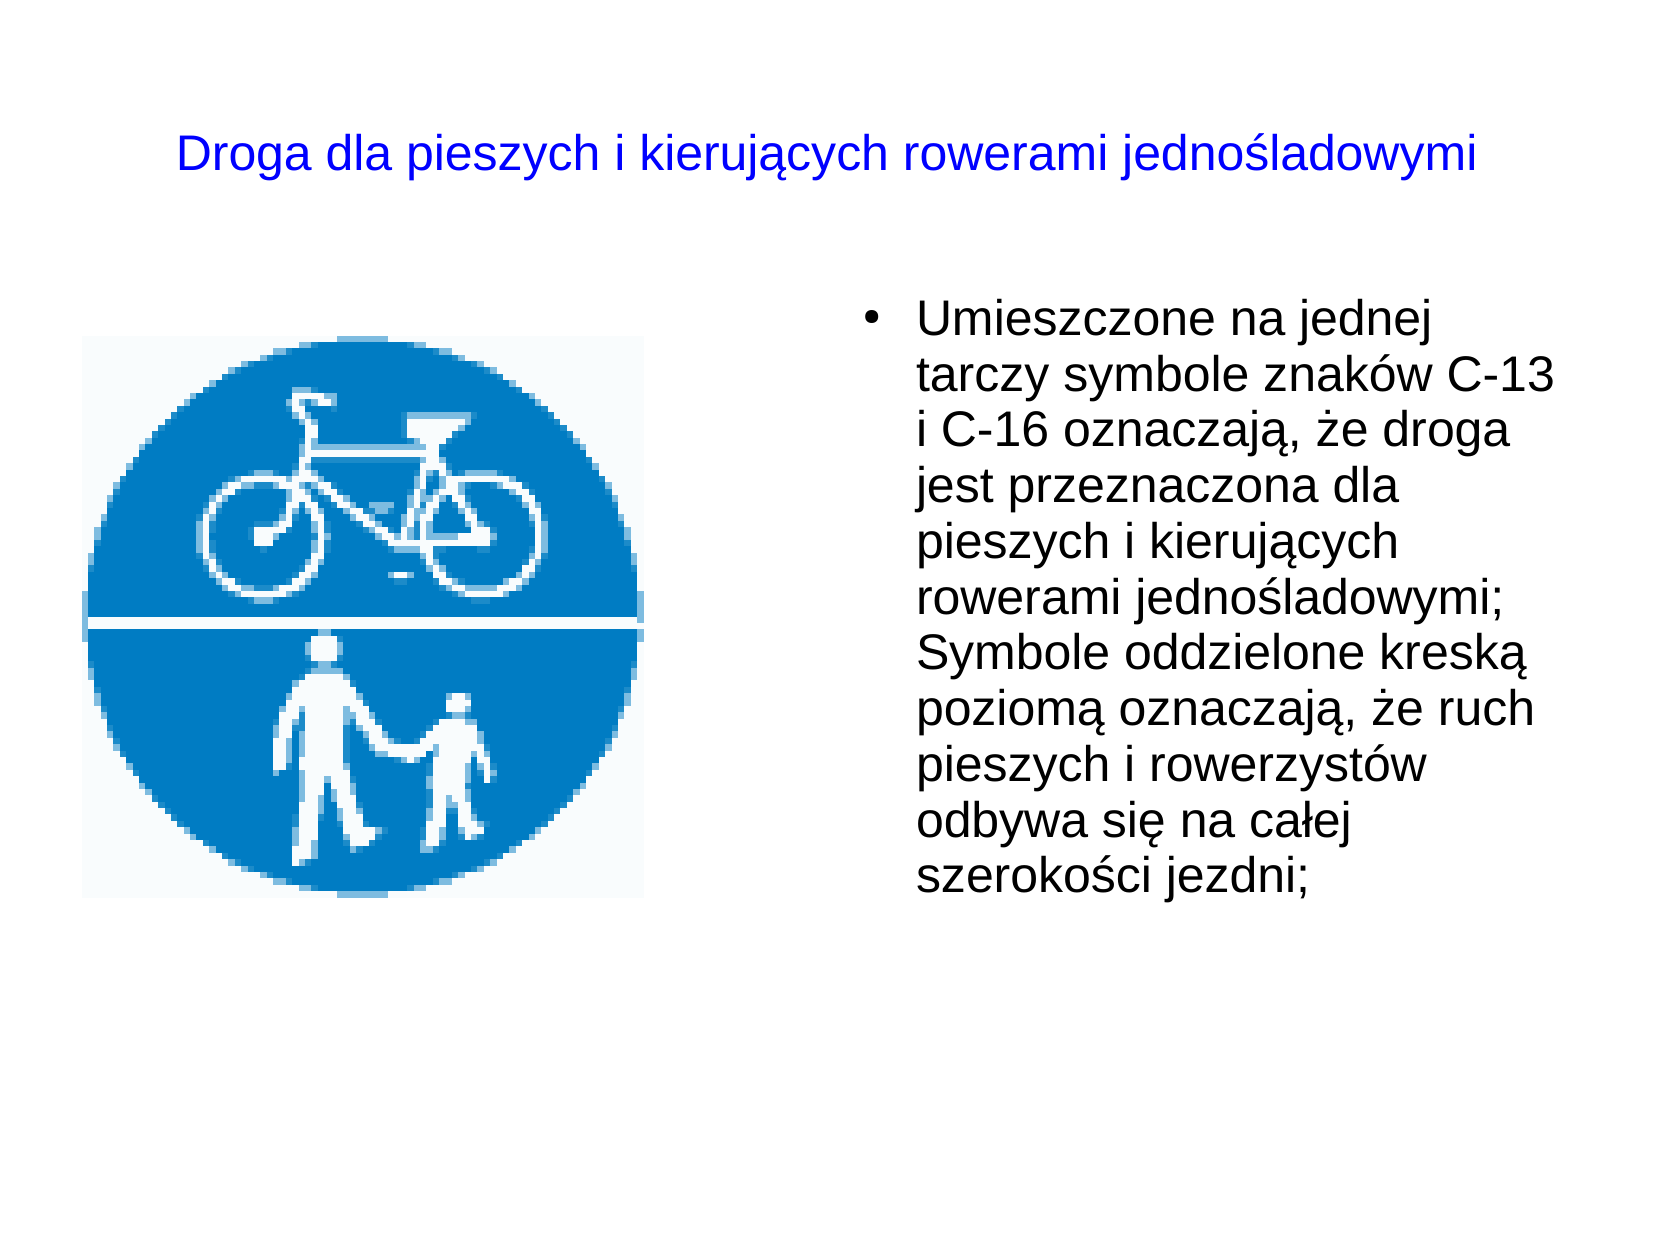

# Droga dla pieszych i kierujących rowerami jednośladowymi
Umieszczone na jednej tarczy symbole znaków C-13 i C-16 oznaczają, że droga jest przeznaczona dla pieszych i kierujących rowerami jednośladowymi; Symbole oddzielone kreską poziomą oznaczają, że ruch pieszych i rowerzystów odbywa się na całej szerokości jezdni;